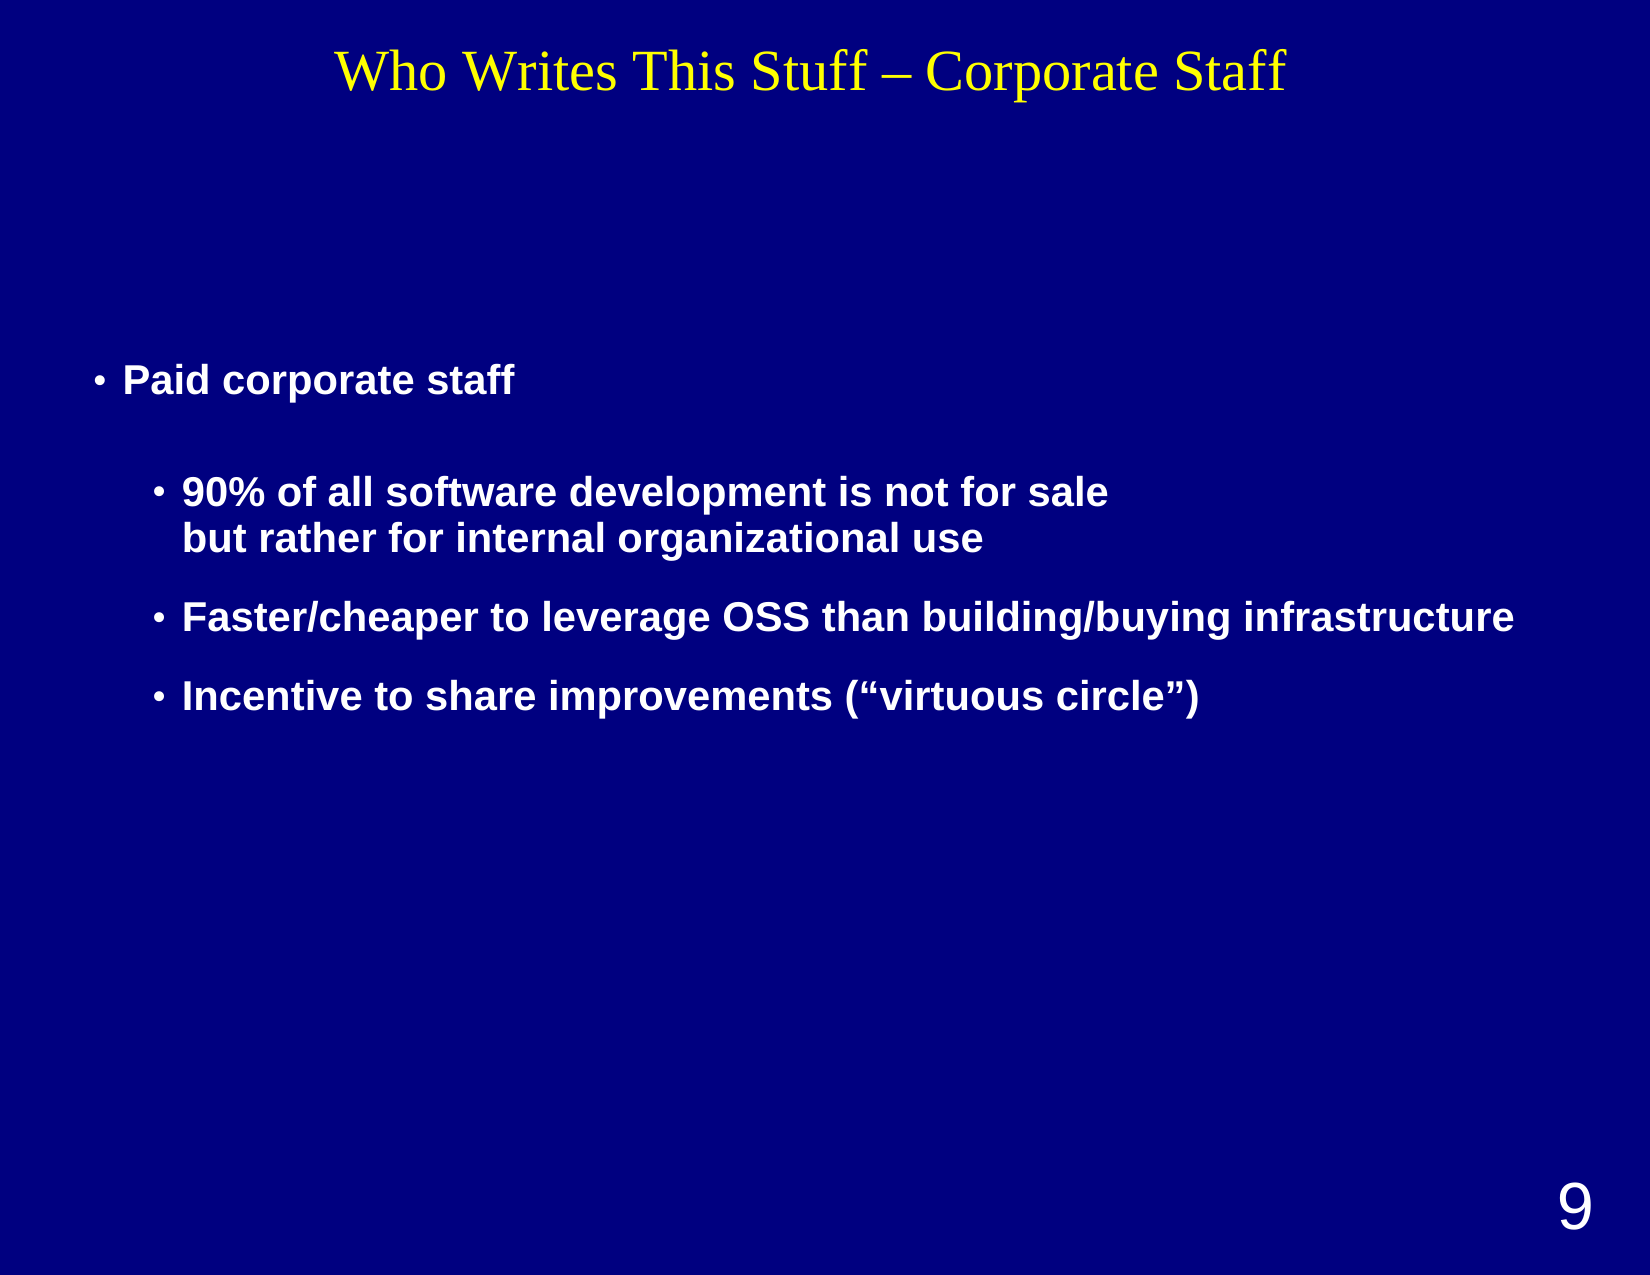

# Who Writes This Stuff – Corporate Staff
Paid corporate staff
90% of all software development is not for sale
but rather for internal organizational use
Faster/cheaper to leverage OSS than building/buying infrastructure
Incentive to share improvements (“virtuous circle”)